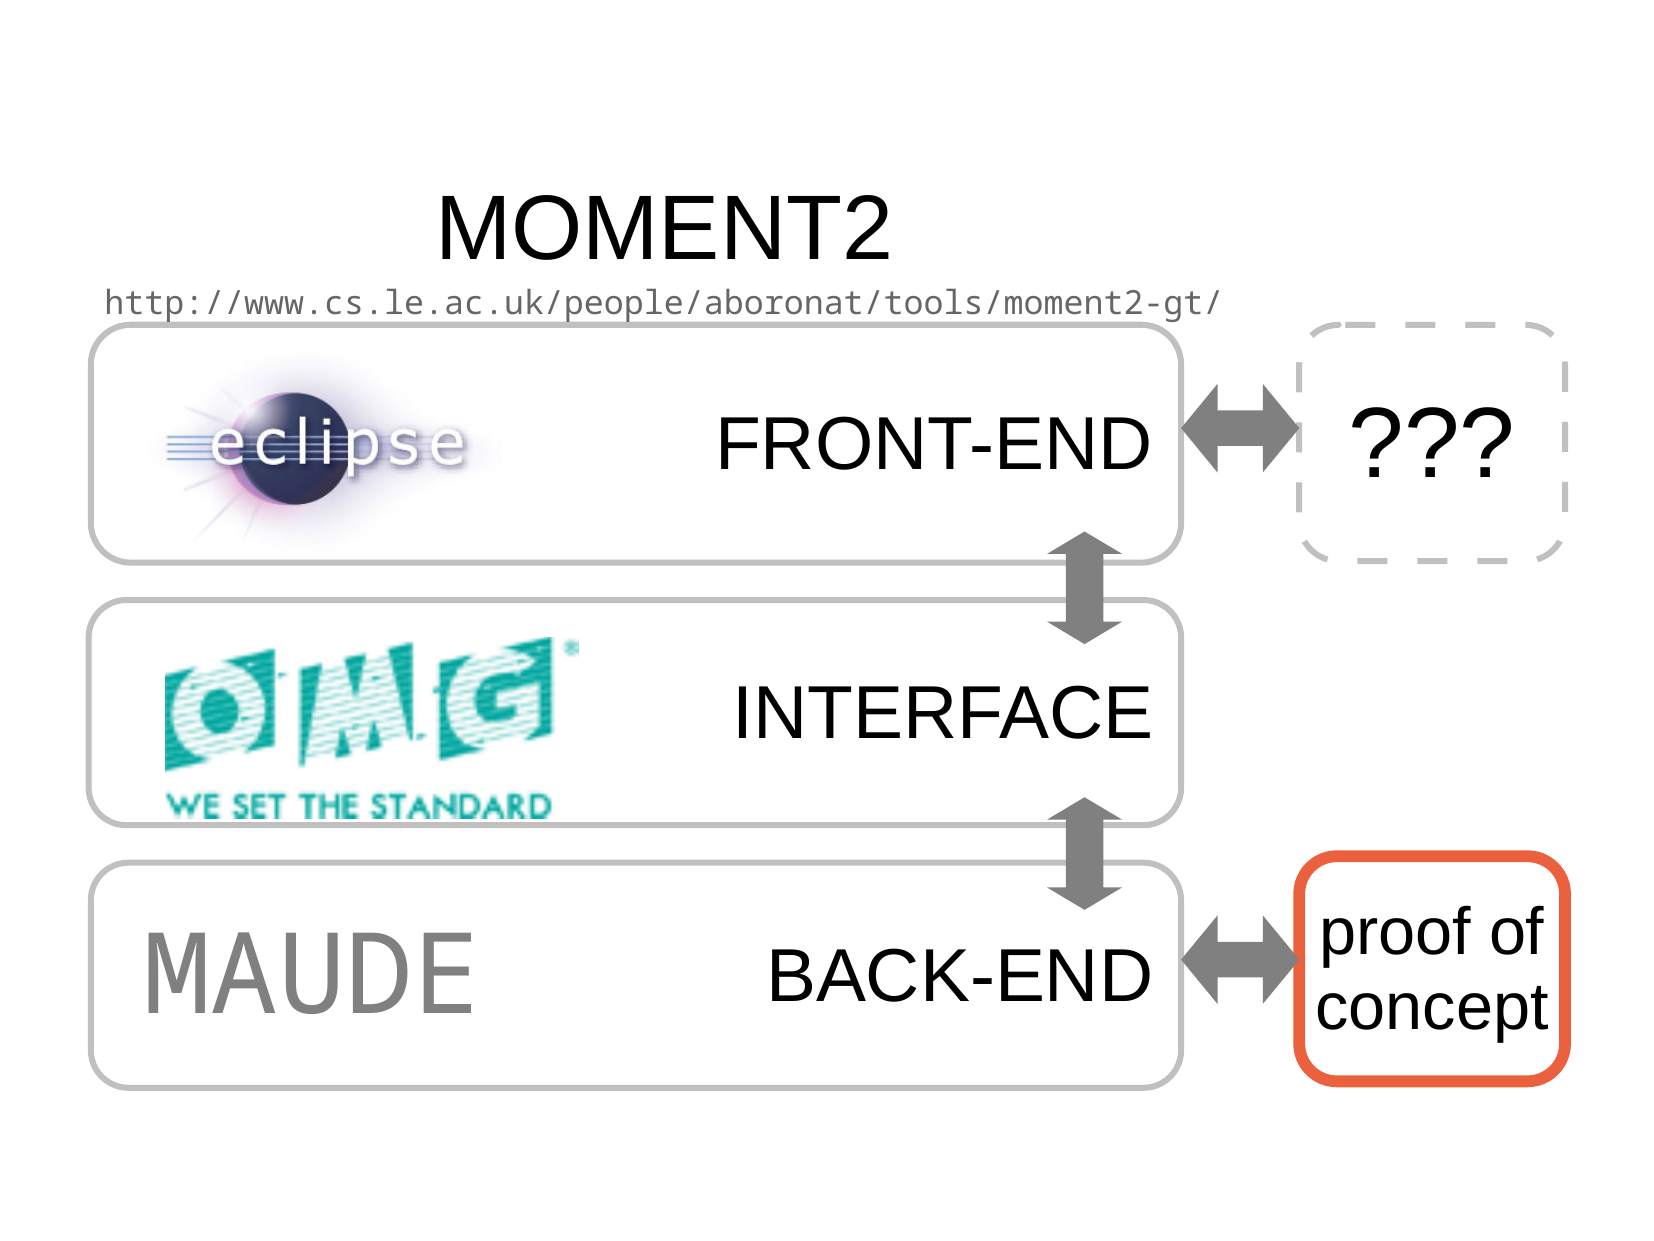

# MOMENT2 http://www.cs.le.ac.uk/people/aboronat/tools/moment2-gt/
FRONT-END
???
INTERFACE
proof of
concept
BACK-END
MAUDE